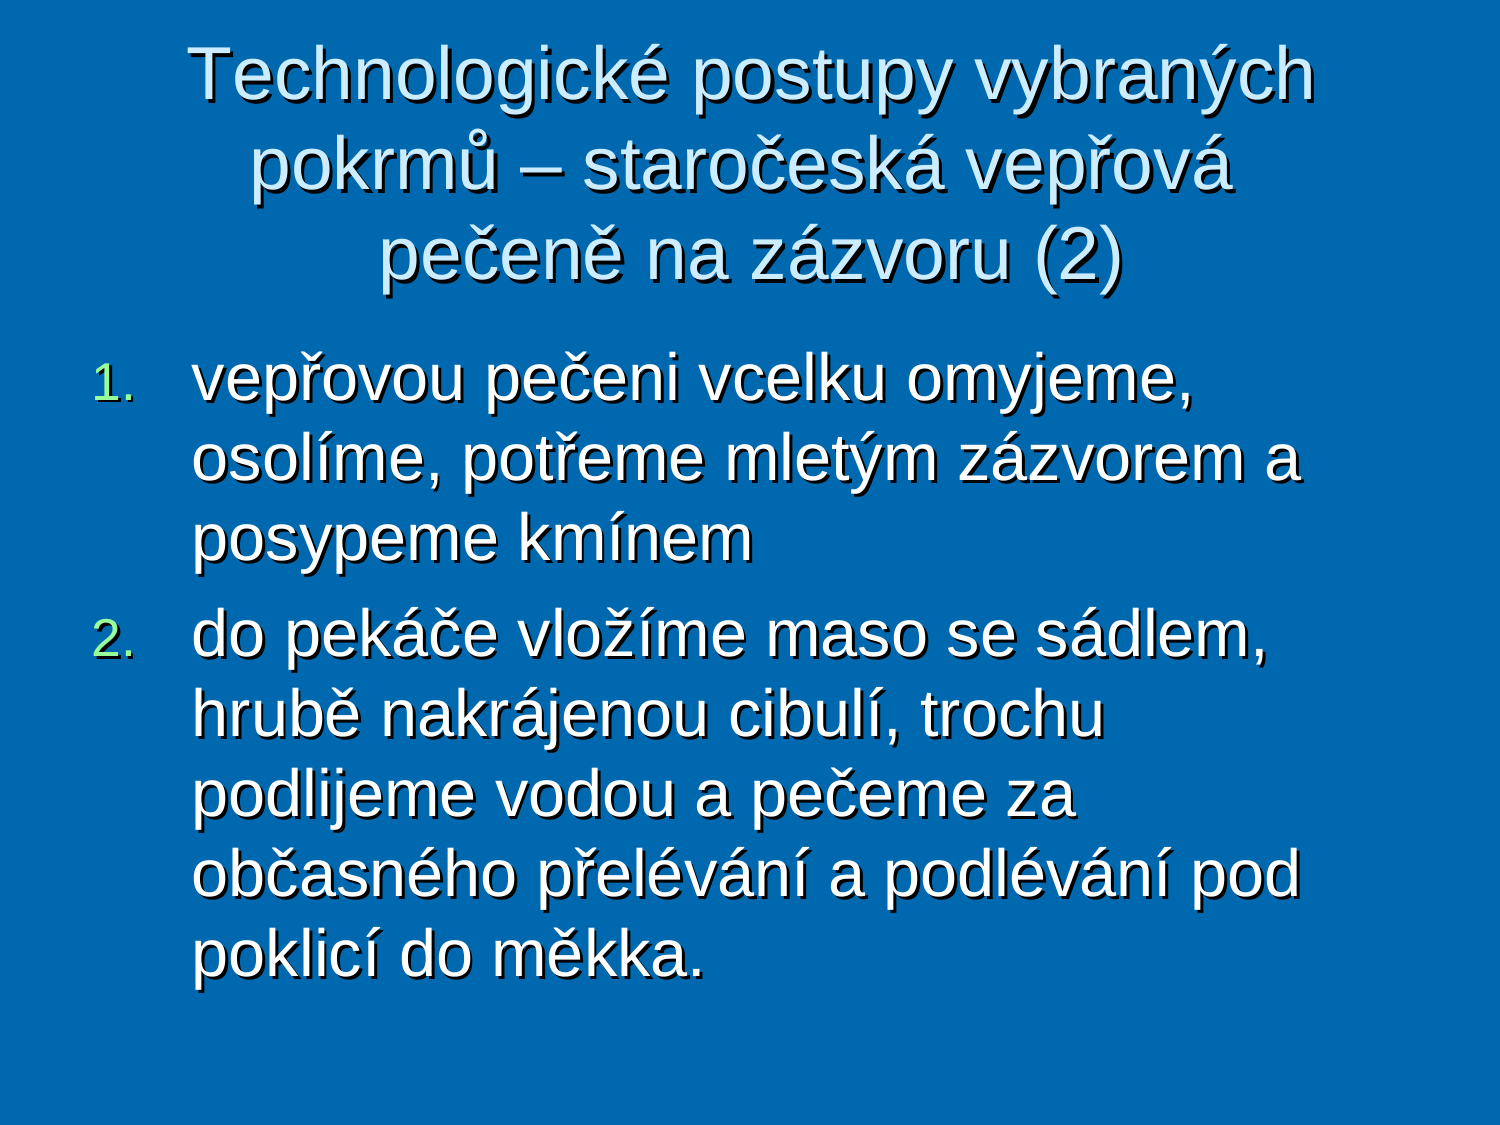

# Technologické postupy vybraných pokrmů – staročeská vepřová pečeně na zázvoru (2)
vepřovou pečeni vcelku omyjeme, osolíme, potřeme mletým zázvorem a posypeme kmínem
do pekáče vložíme maso se sádlem, hrubě nakrájenou cibulí, trochu podlijeme vodou a pečeme za občasného přelévání a podlévání pod poklicí do měkka.